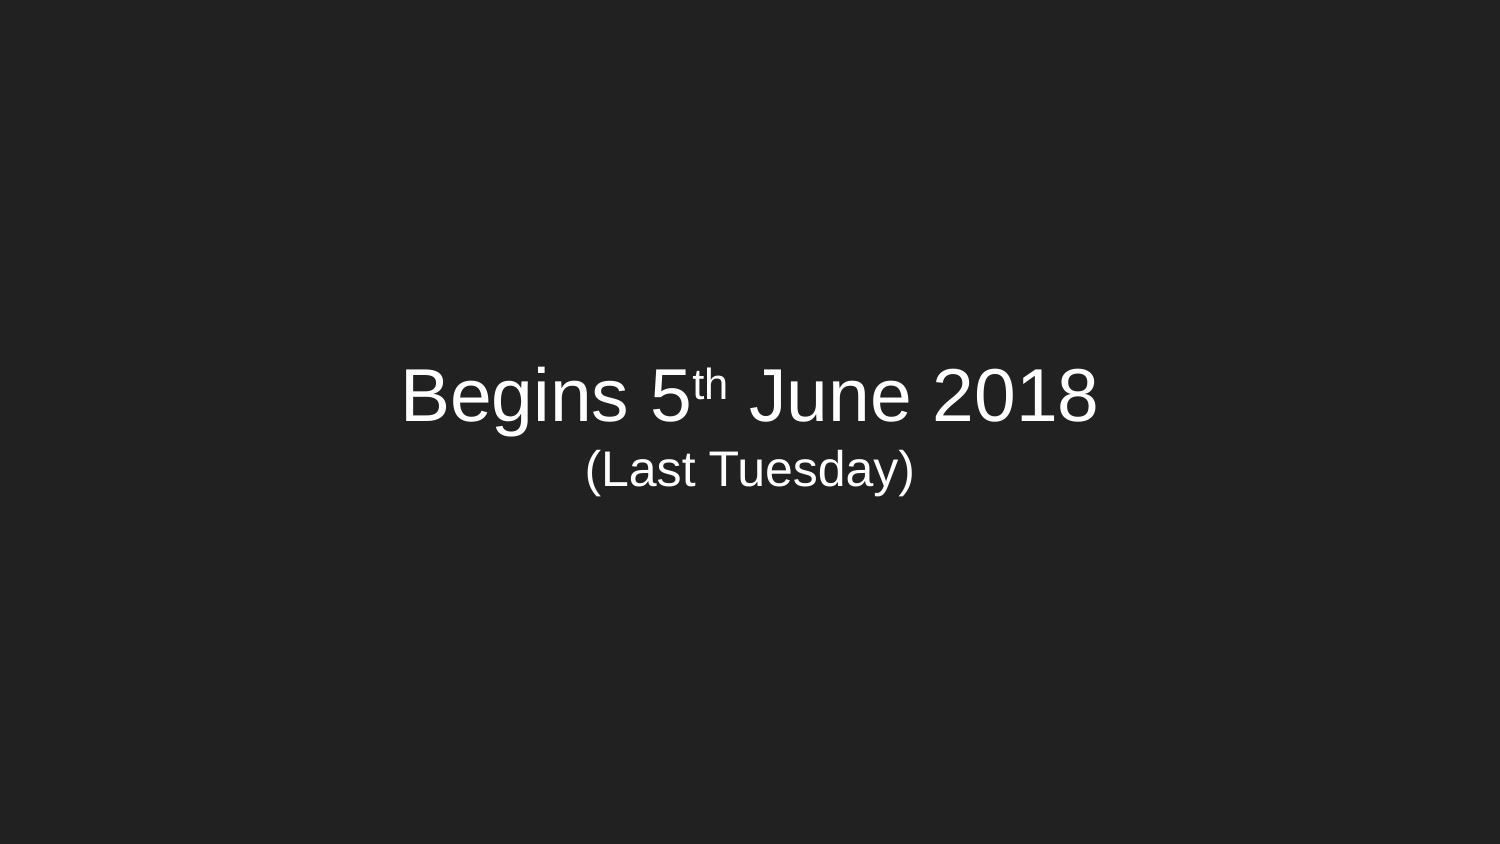

# Begins 5th June 2018 (Last Tuesday)